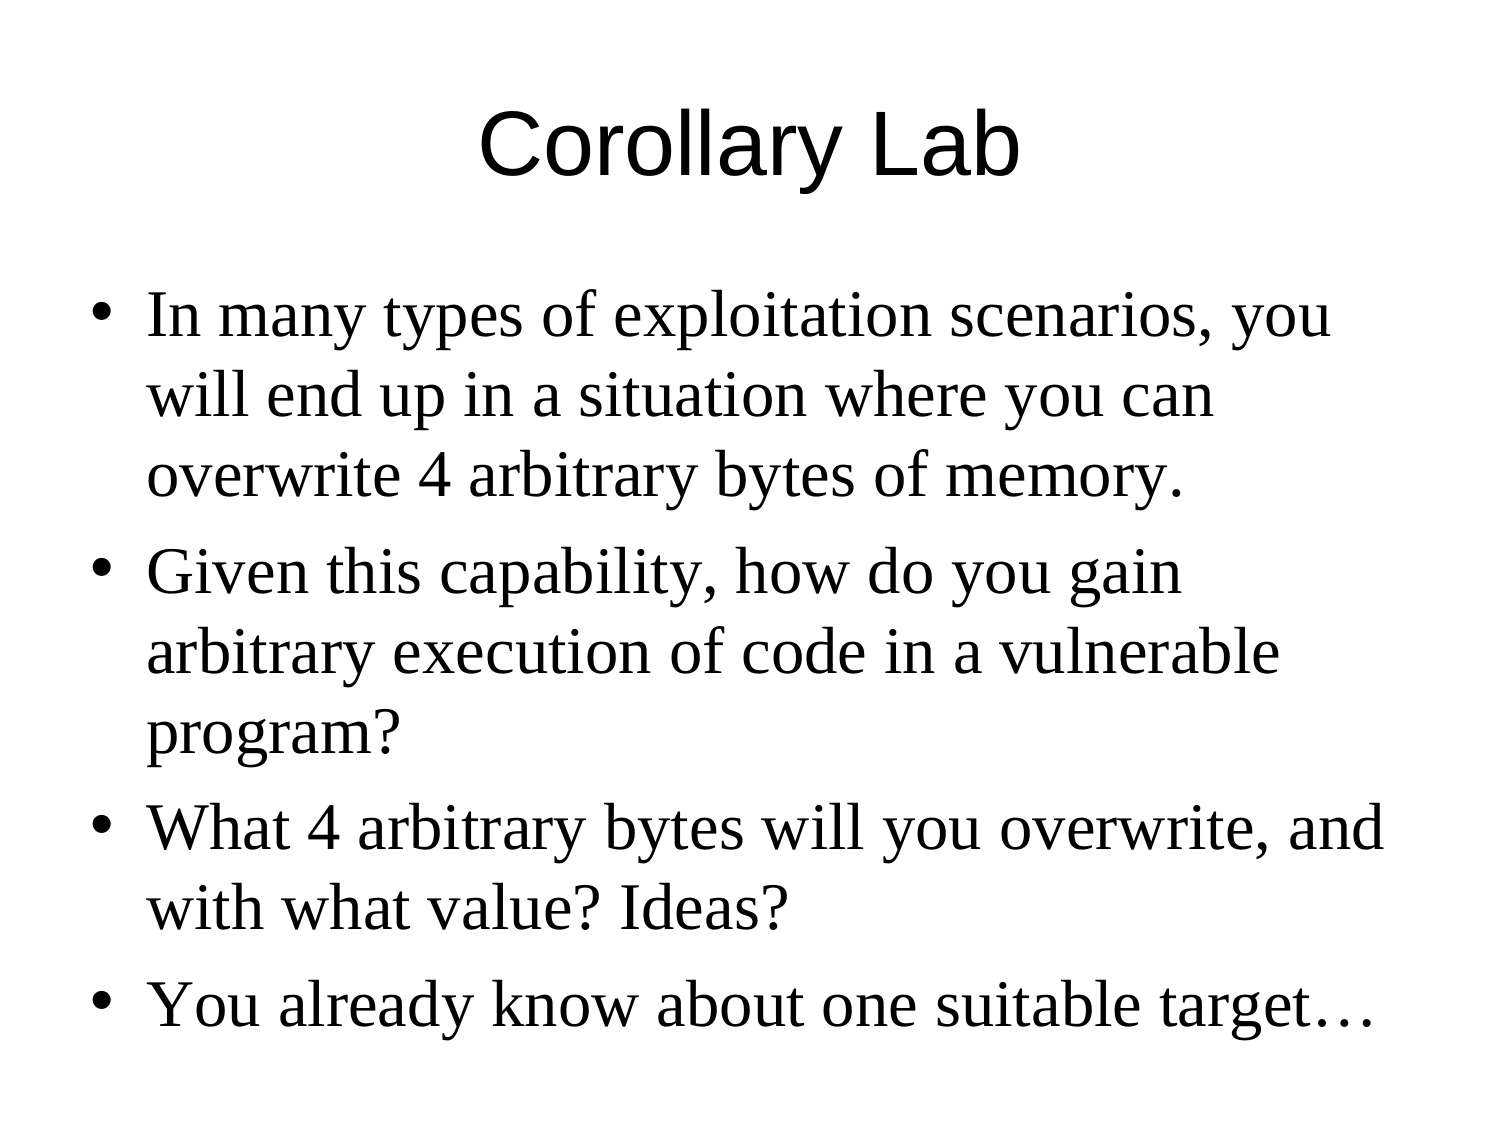

# Corollary Lab
In many types of exploitation scenarios, you will end up in a situation where you can overwrite 4 arbitrary bytes of memory.
Given this capability, how do you gain arbitrary execution of code in a vulnerable program?
What 4 arbitrary bytes will you overwrite, and with what value? Ideas?
You already know about one suitable target…